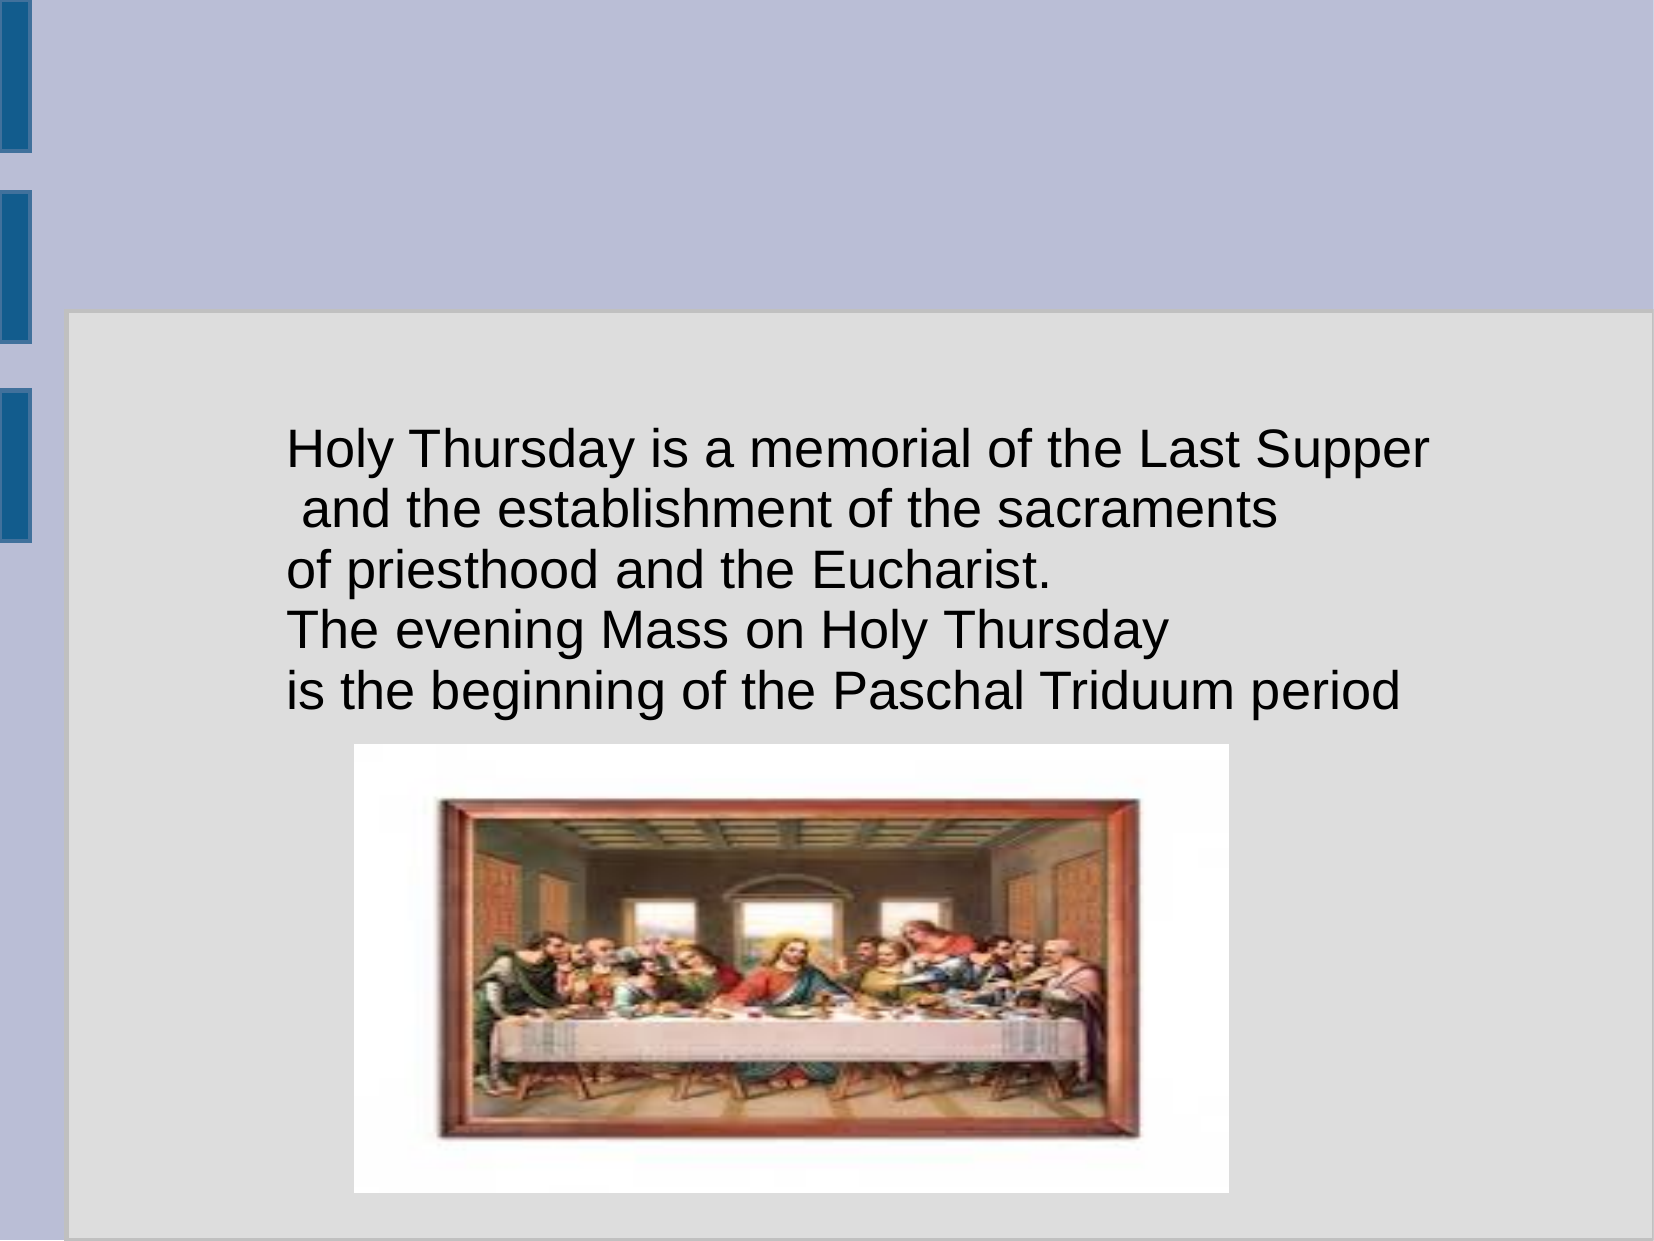

#
Holy Thursday is a memorial of the Last Supper
 and the establishment of the sacraments
of priesthood and the Eucharist.
The evening Mass on Holy Thursday
is the beginning of the Paschal Triduum period